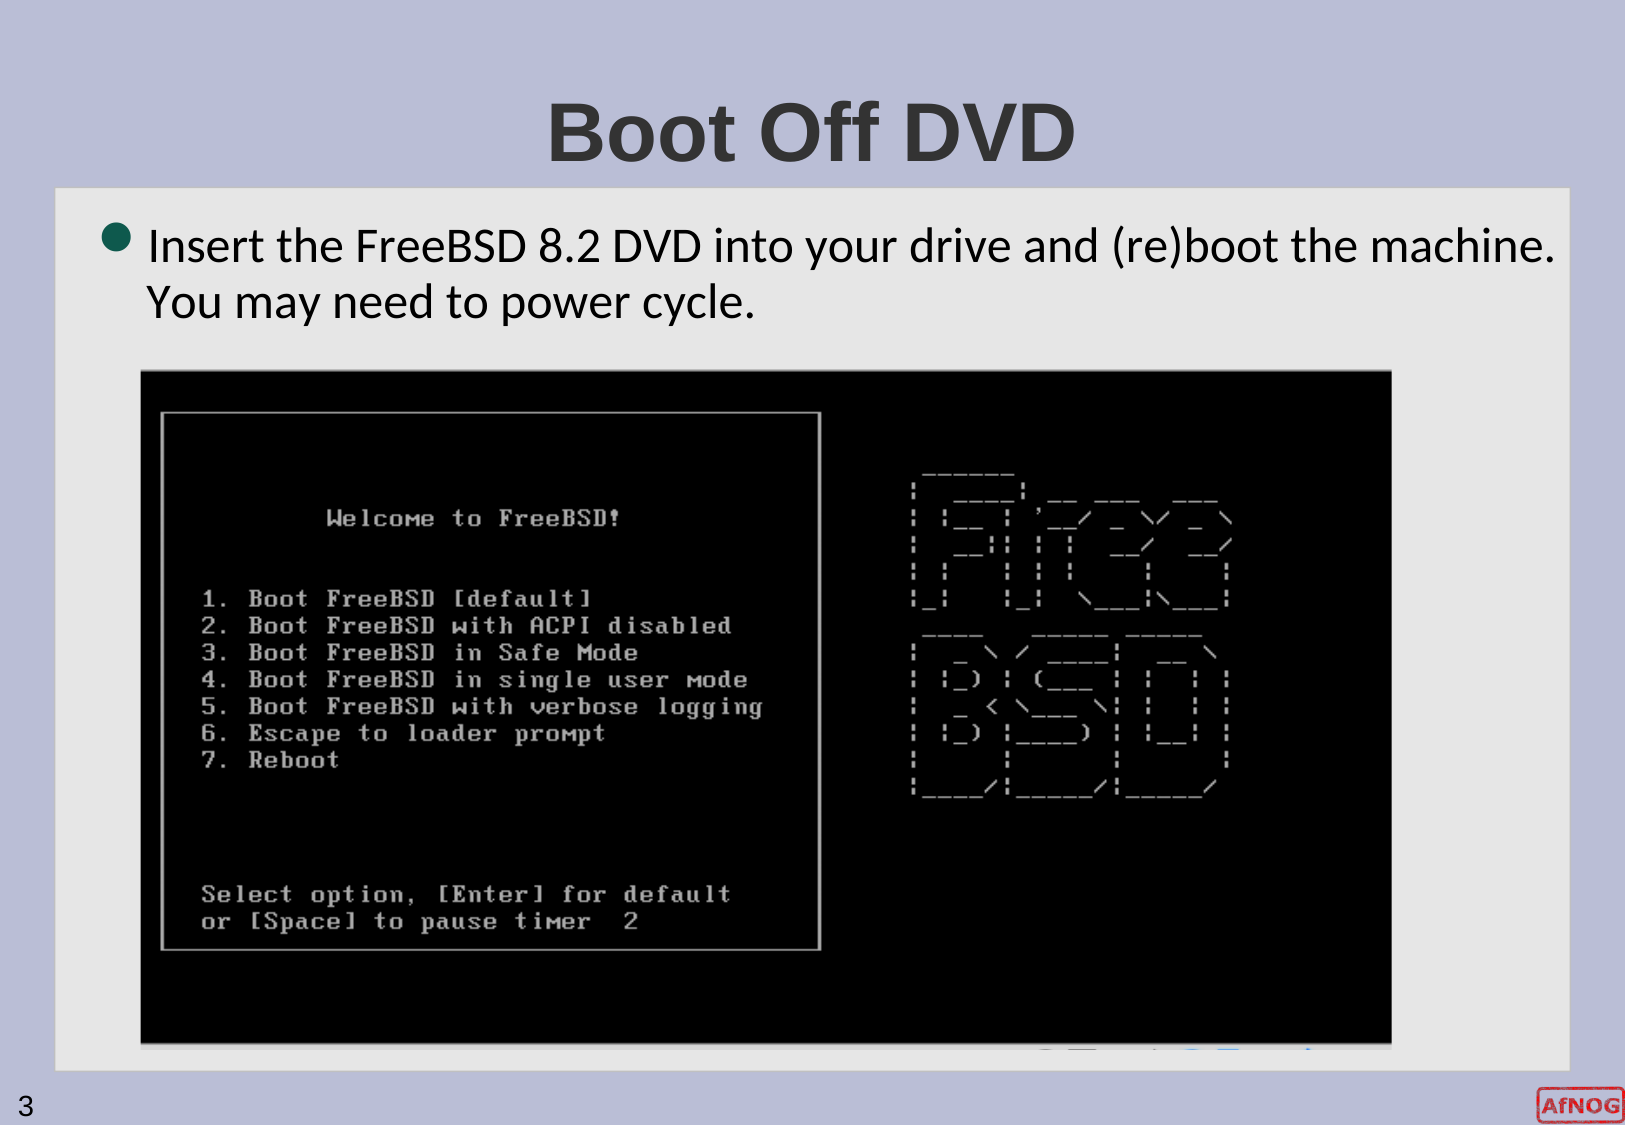

Boot Off DVD
Insert the FreeBSD 8.2 DVD into your drive and (re)boot the machine. You may need to power cycle.